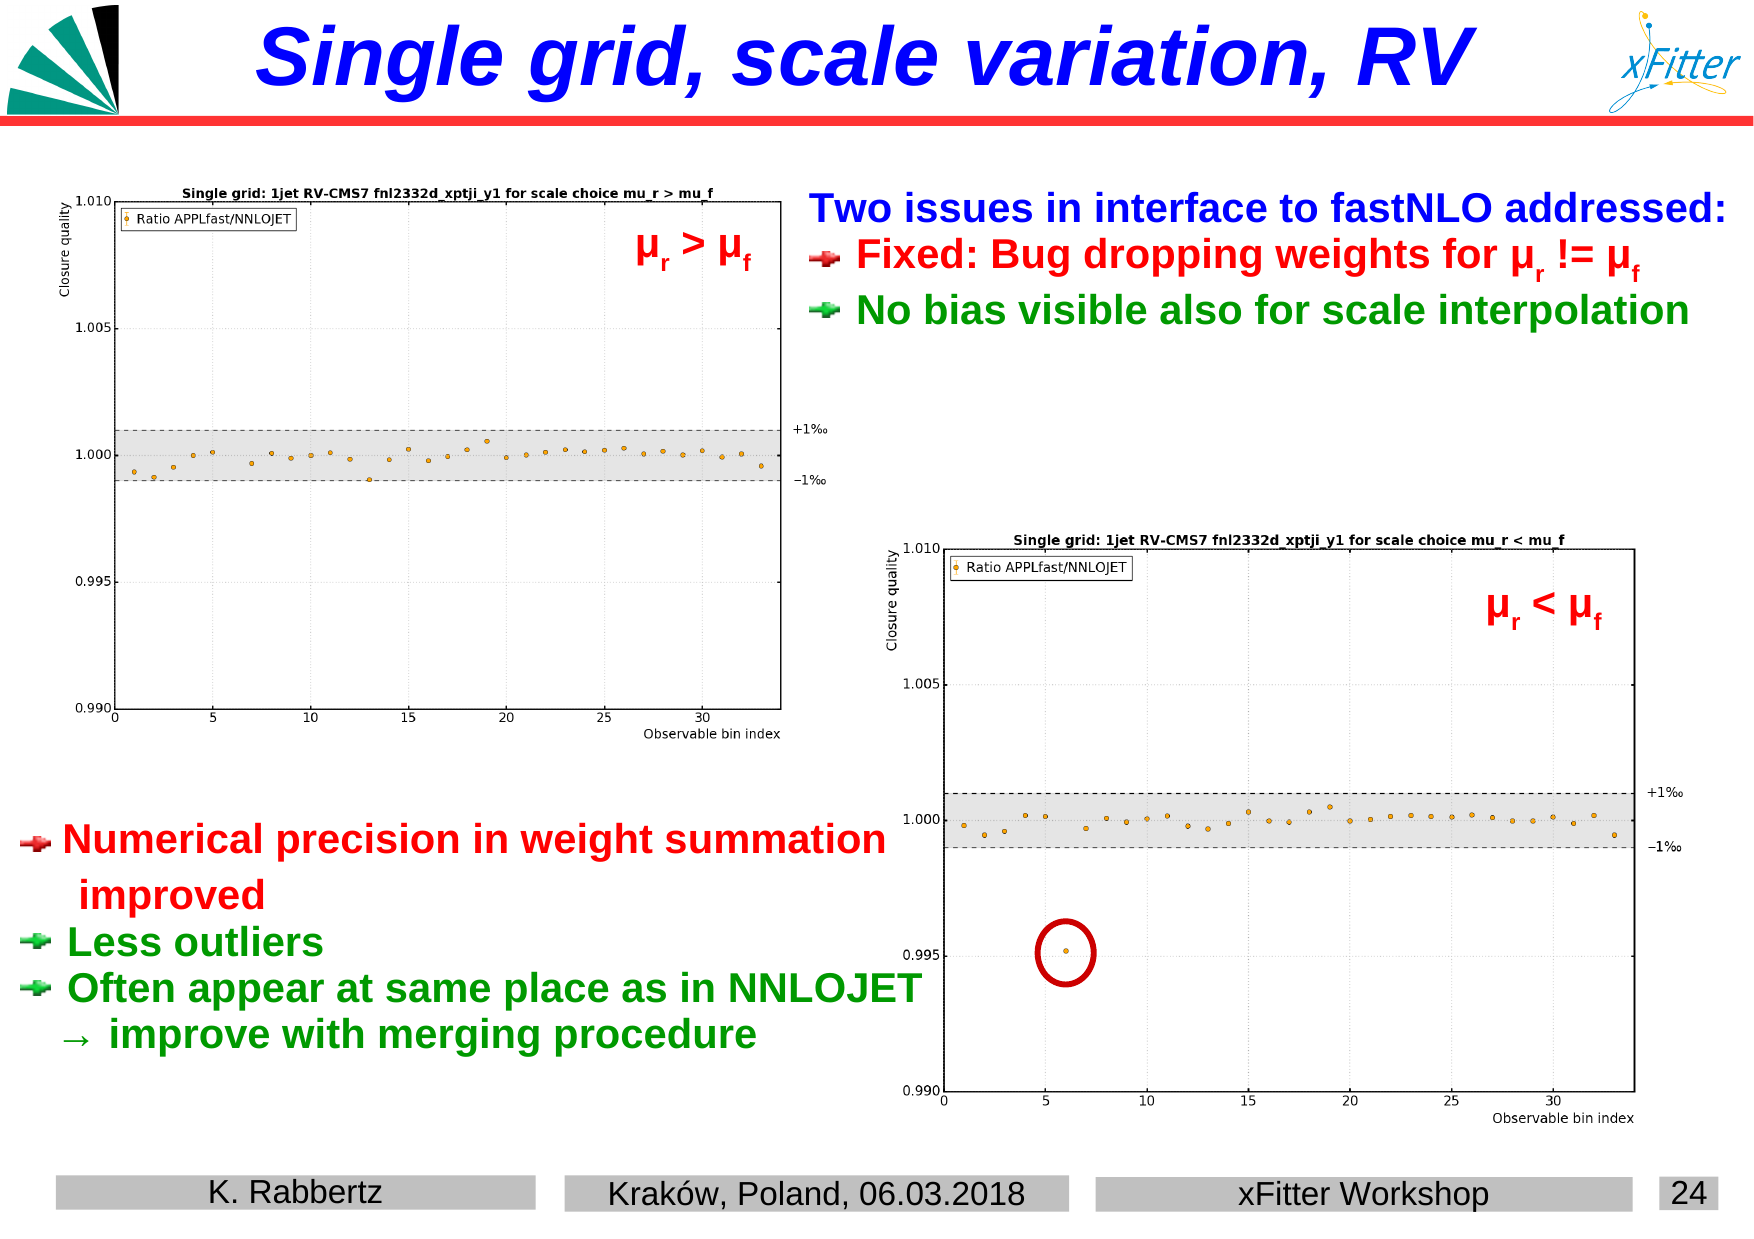

# Single grid, scale variation, RV
Two issues in interface to fastNLO addressed:
 Fixed: Bug dropping weights for μr != μf
 No bias visible also for scale interpolation
μr > μf
μr < μf
 Numerical precision in weight summation improved
 Less outliers
 Often appear at same place as in NNLOJET → improve with merging procedure